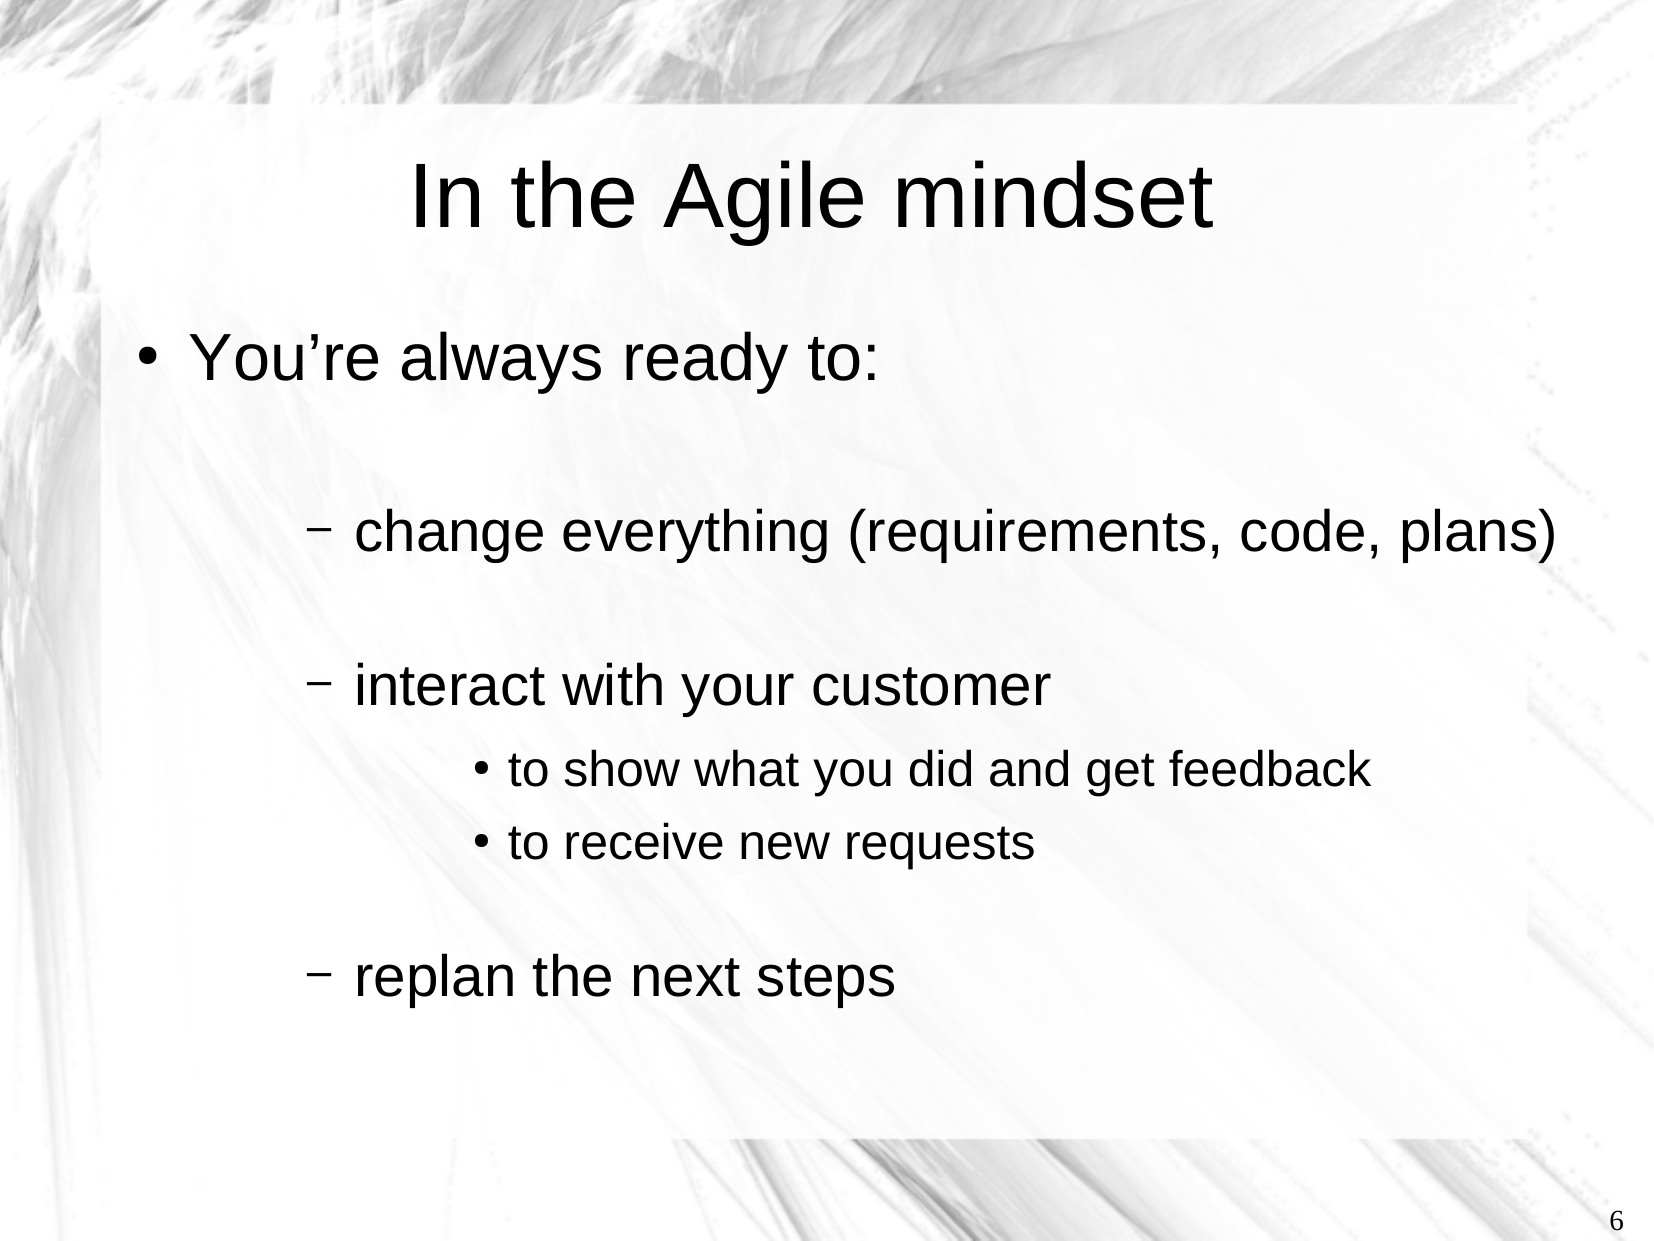

# In the Agile mindset
You’re always ready to:
change everything (requirements, code, plans)
interact with your customer
to show what you did and get feedback
to receive new requests
replan the next steps
6